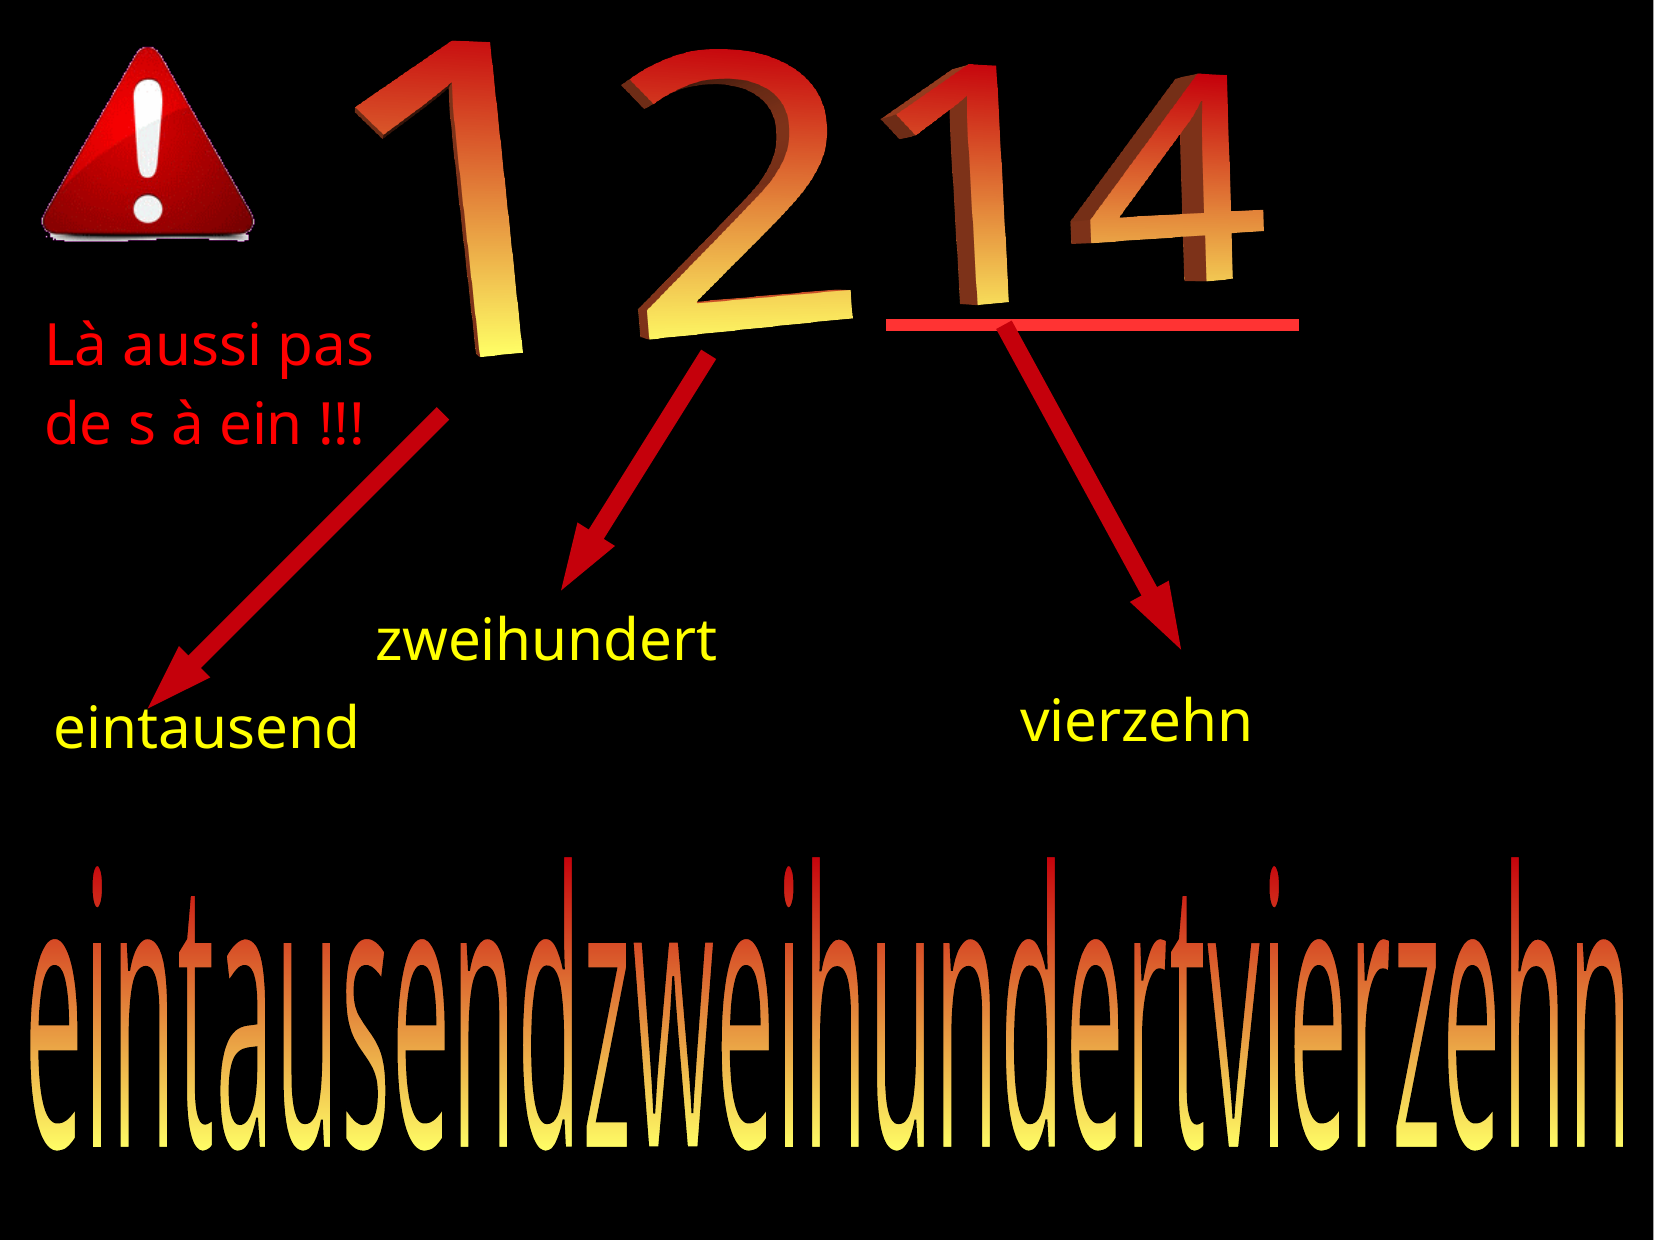

1214
Là aussi pas de s à ein !!!
zweihundert
vierzehn
eintausend
eintausendzweihundertvierzehn